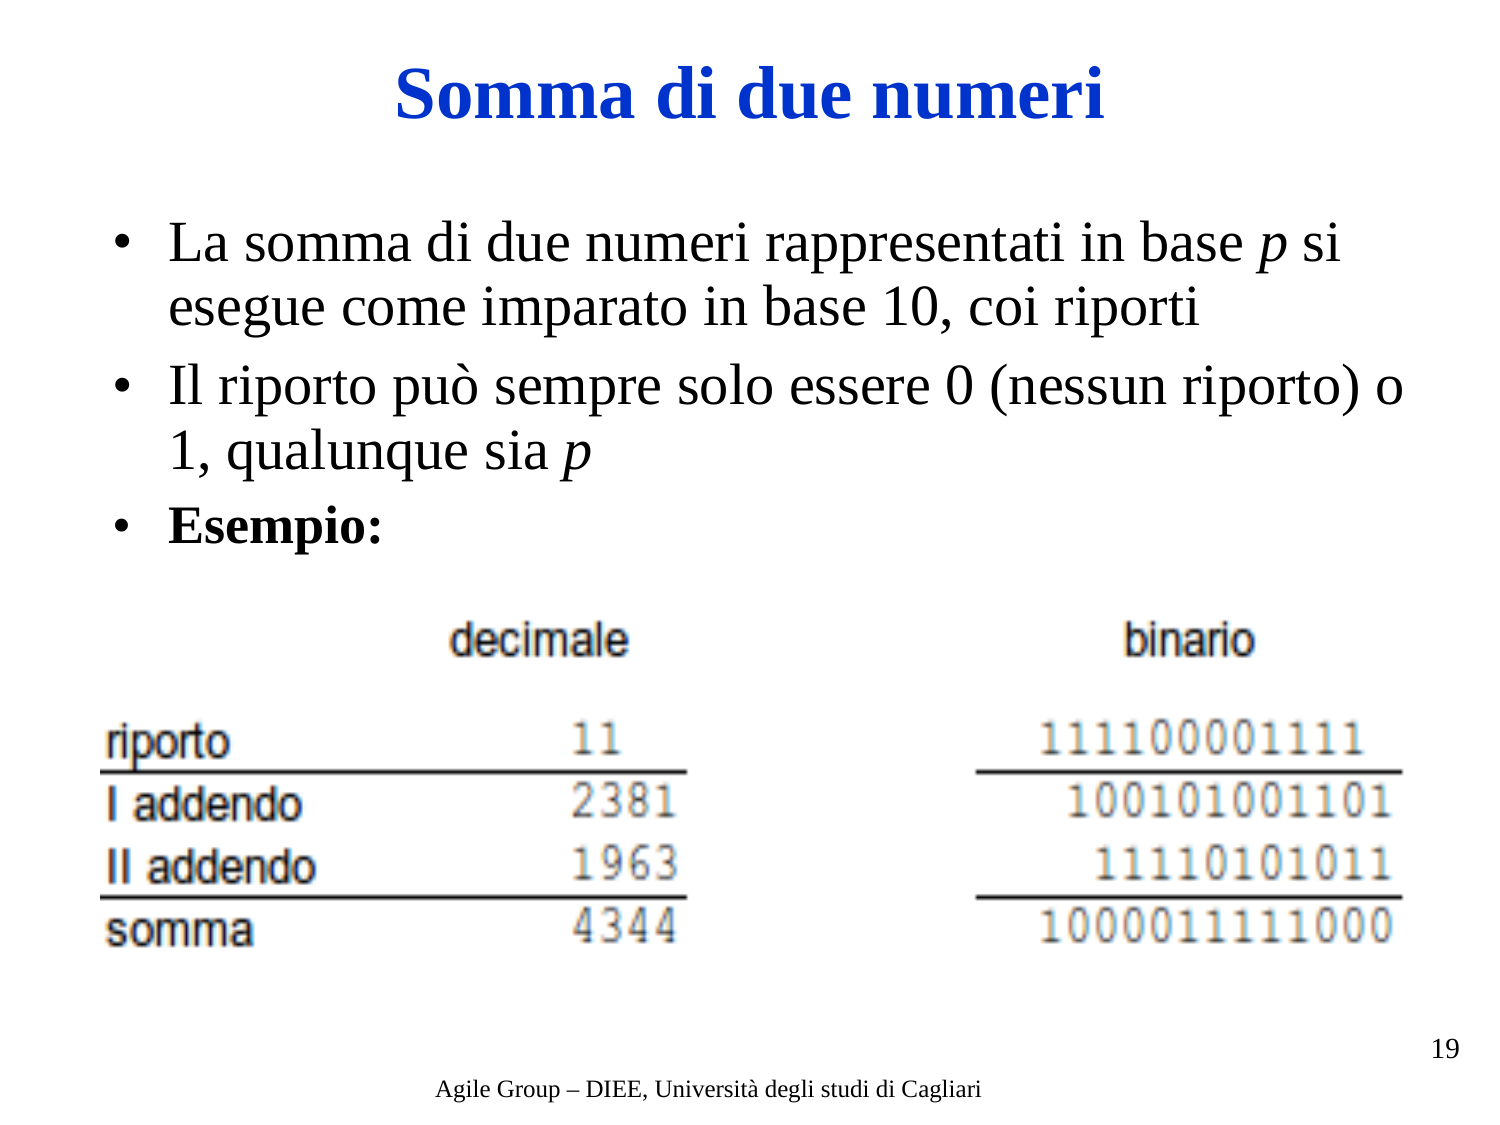

# Somma di due numeri
La somma di due numeri rappresentati in base p si esegue come imparato in base 10, coi riporti
Il riporto può sempre solo essere 0 (nessun riporto) o 1, qualunque sia p
Esempio:
19